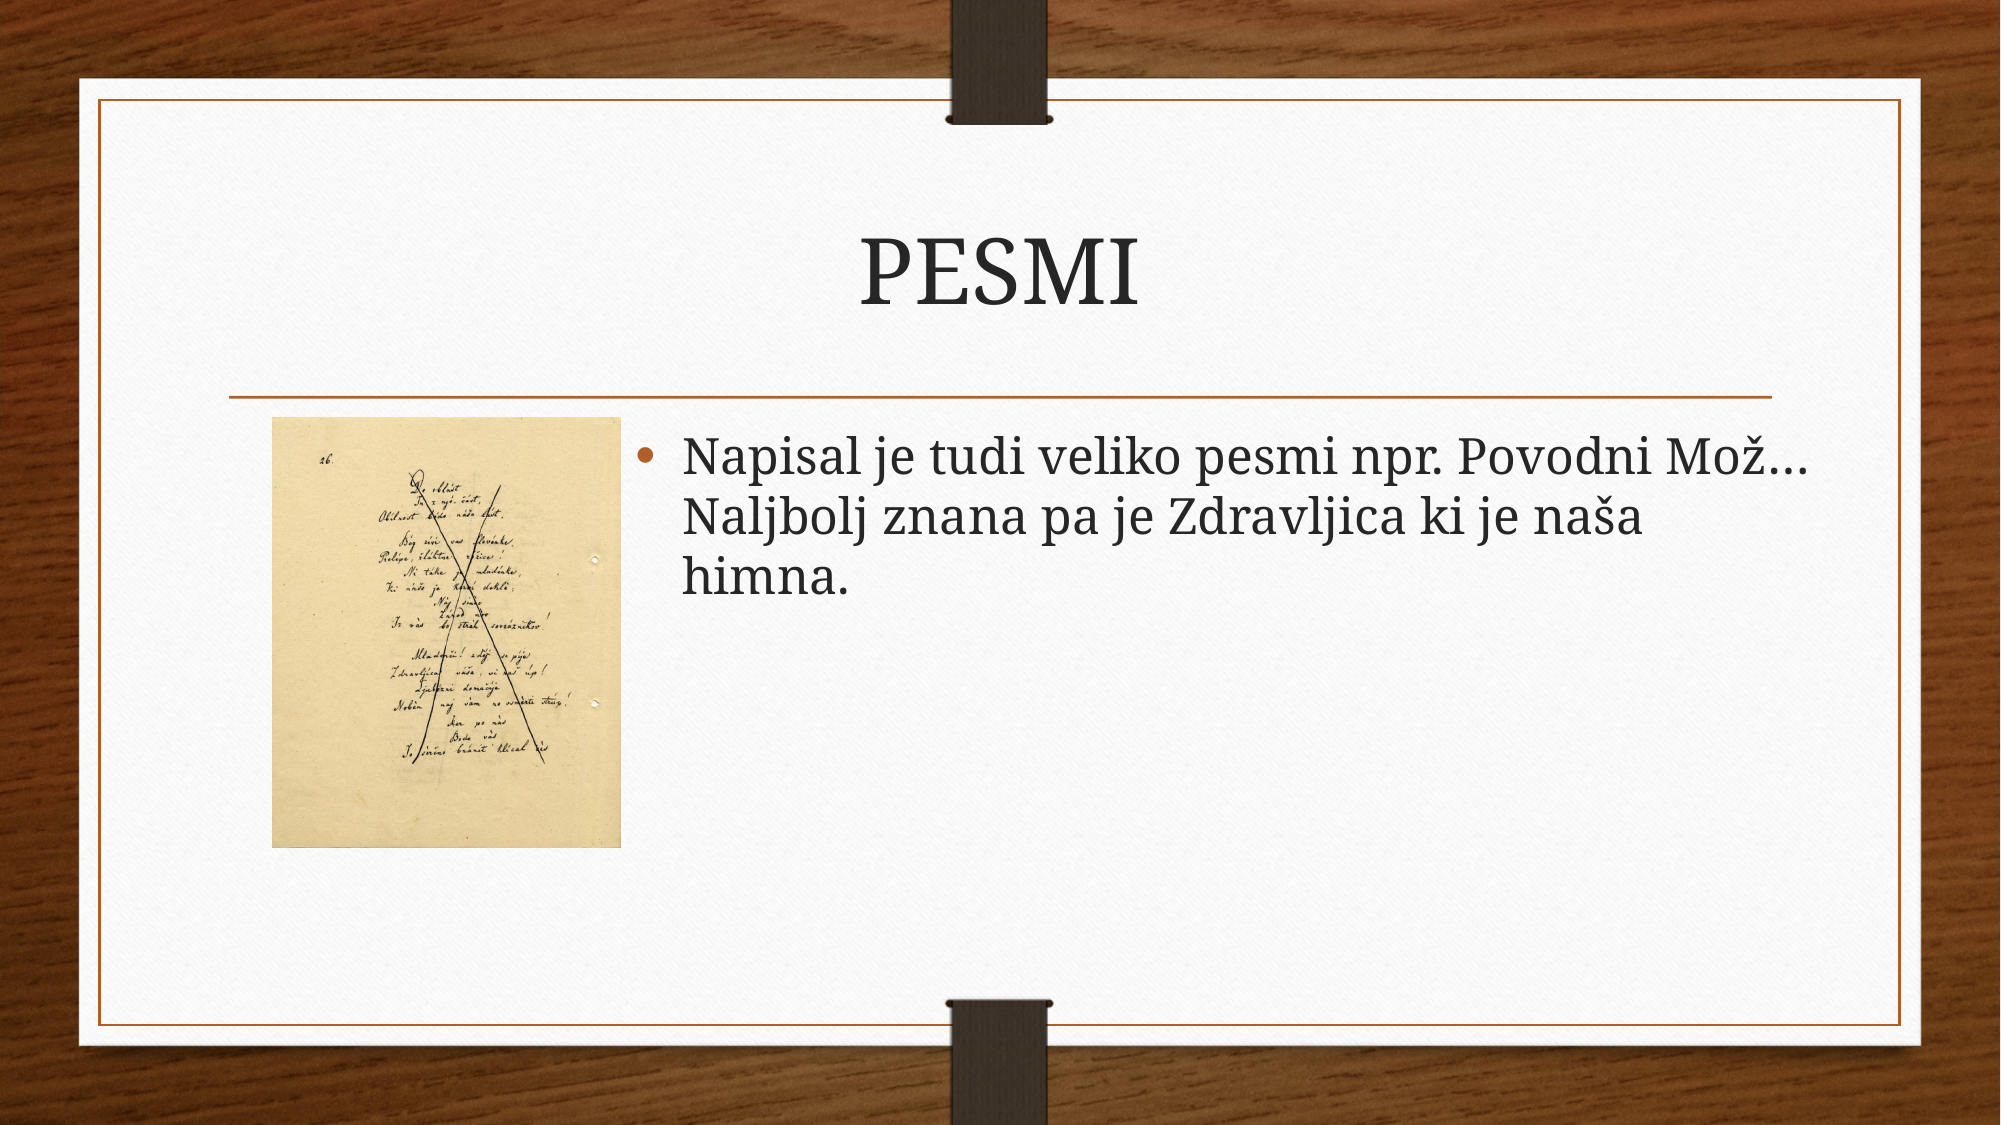

# PESMI
Napisal je tudi veliko pesmi npr. Povodni Mož… Naljbolj znana pa je Zdravljica ki je naša himna.